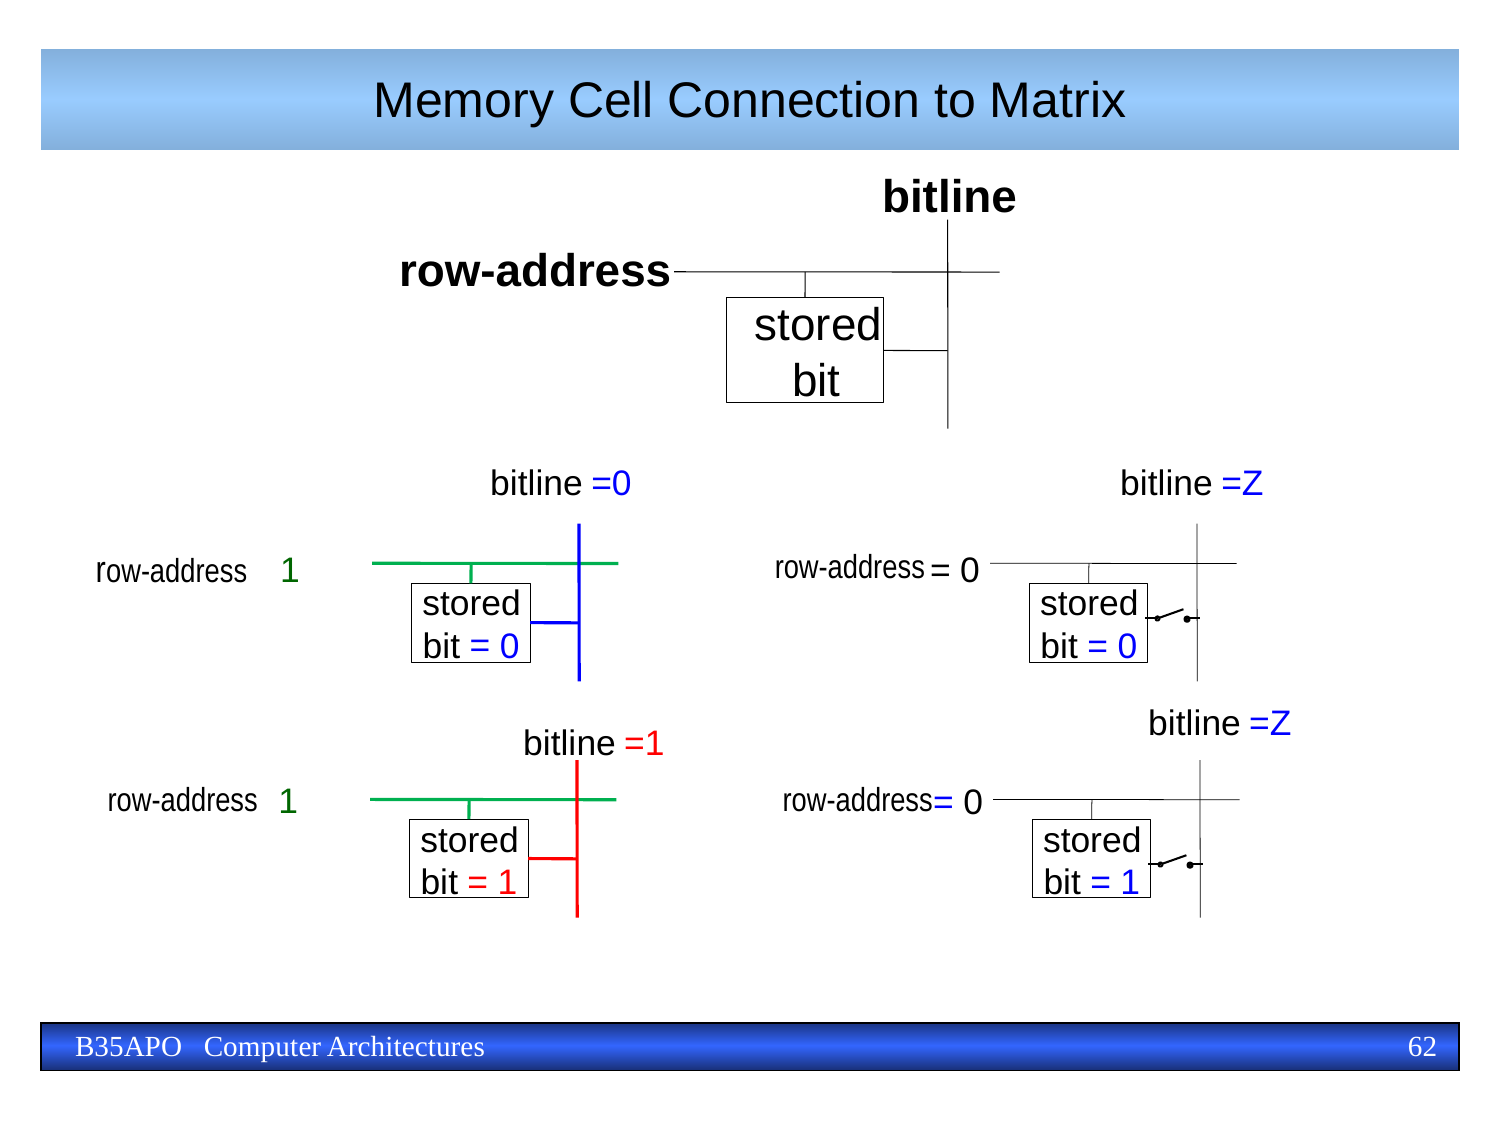

# Memory Cell Connection to Matrix
bitline
row-address
stored
bit
bitline
=0
row-address
1
stored
bit
=
0
bitline
=Z
row-address
=
0
stored
bit
=
0
bitline
=Z
row-address
=
0
stored
bit
=
1
bitline
=1
row-address
1
stored
bit
=
1
B35APO Computer Architectures
62